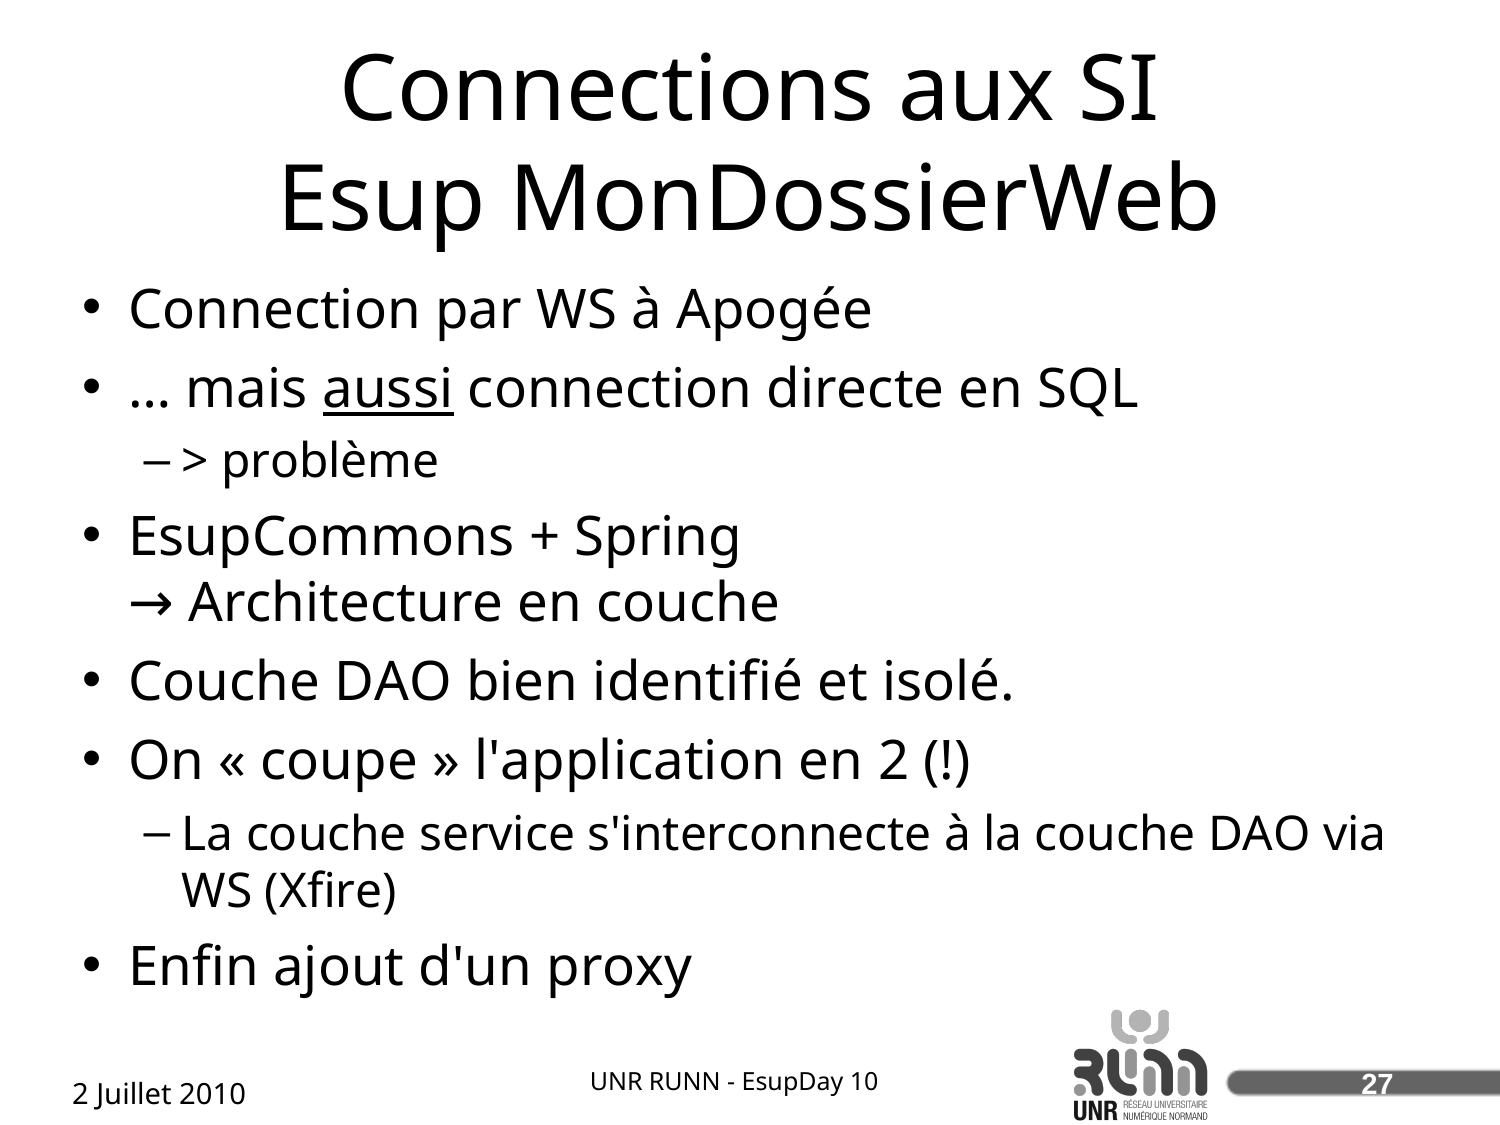

# Connections aux SI Esup MonDossierWeb
Connection par WS à Apogée
… mais aussi connection directe en SQL
> problème
EsupCommons + Spring
→ Architecture en couche
Couche DAO bien identifié et isolé.
On « coupe » l'application en 2 (!)
La couche service s'interconnecte à la couche DAO via WS (Xfire)
Enfin ajout d'un proxy
UNR RUNN - EsupDay 10
2 Juillet 2010